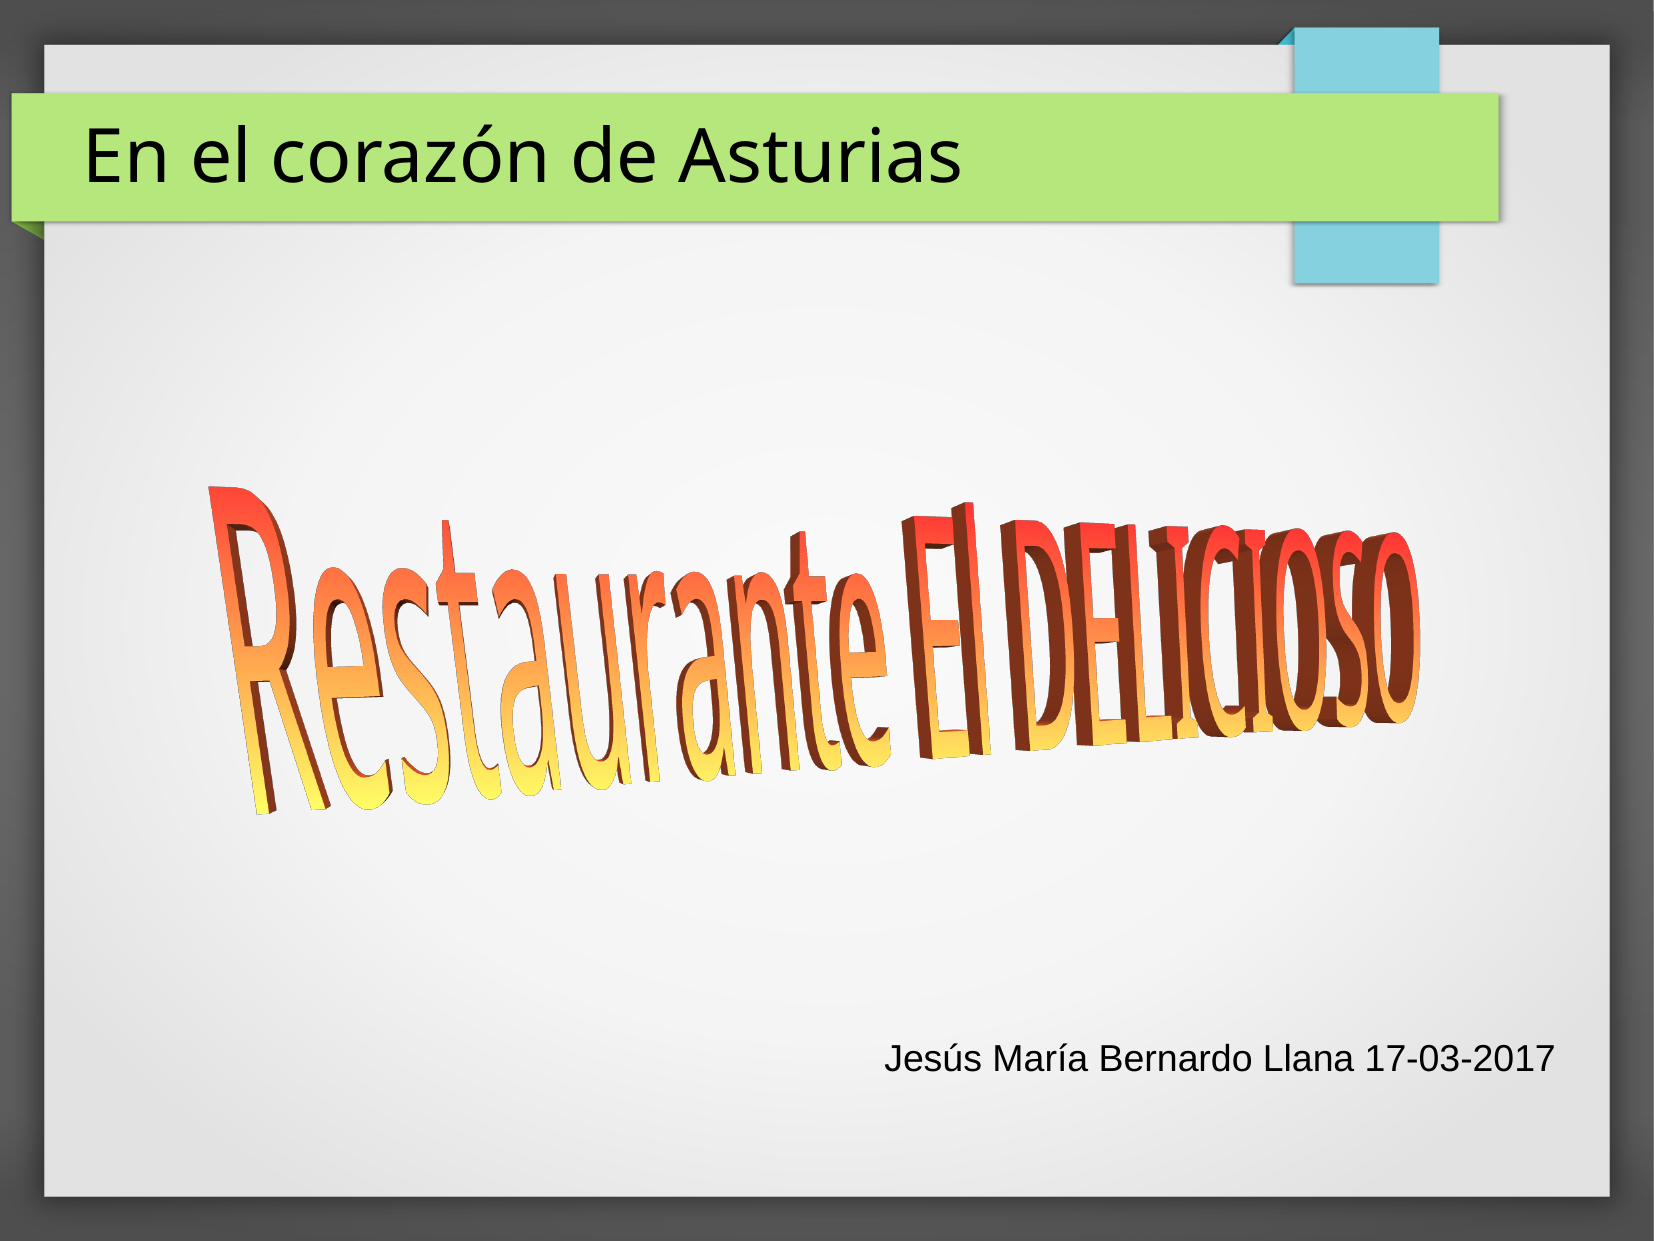

# En el corazón de Asturias
Restaurante El DELICIOSO
Jesús María Bernardo Llana 17-03-2017